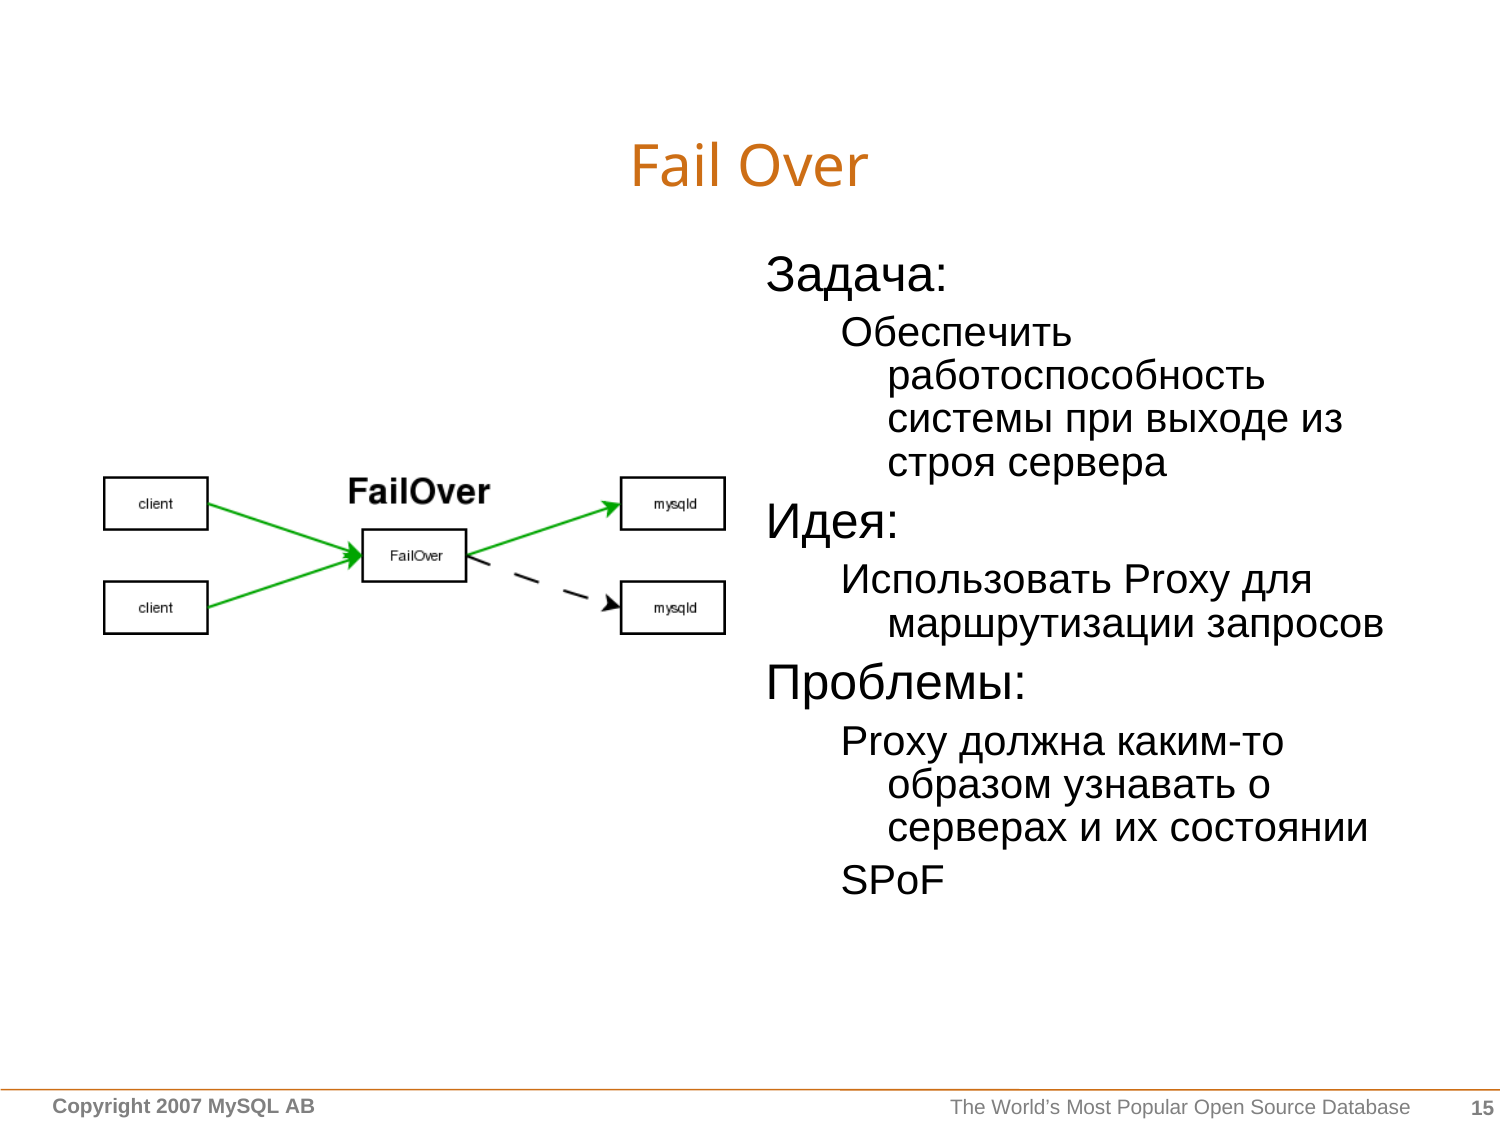

# Fail Over
Задача:
Обеспечить работоспособность системы при выходе из строя сервера
Идея:
Использовать Proxy для маршрутизации запросов
Проблемы:
Proxy должна каким-то образом узнавать о серверах и их состоянии
SPoF